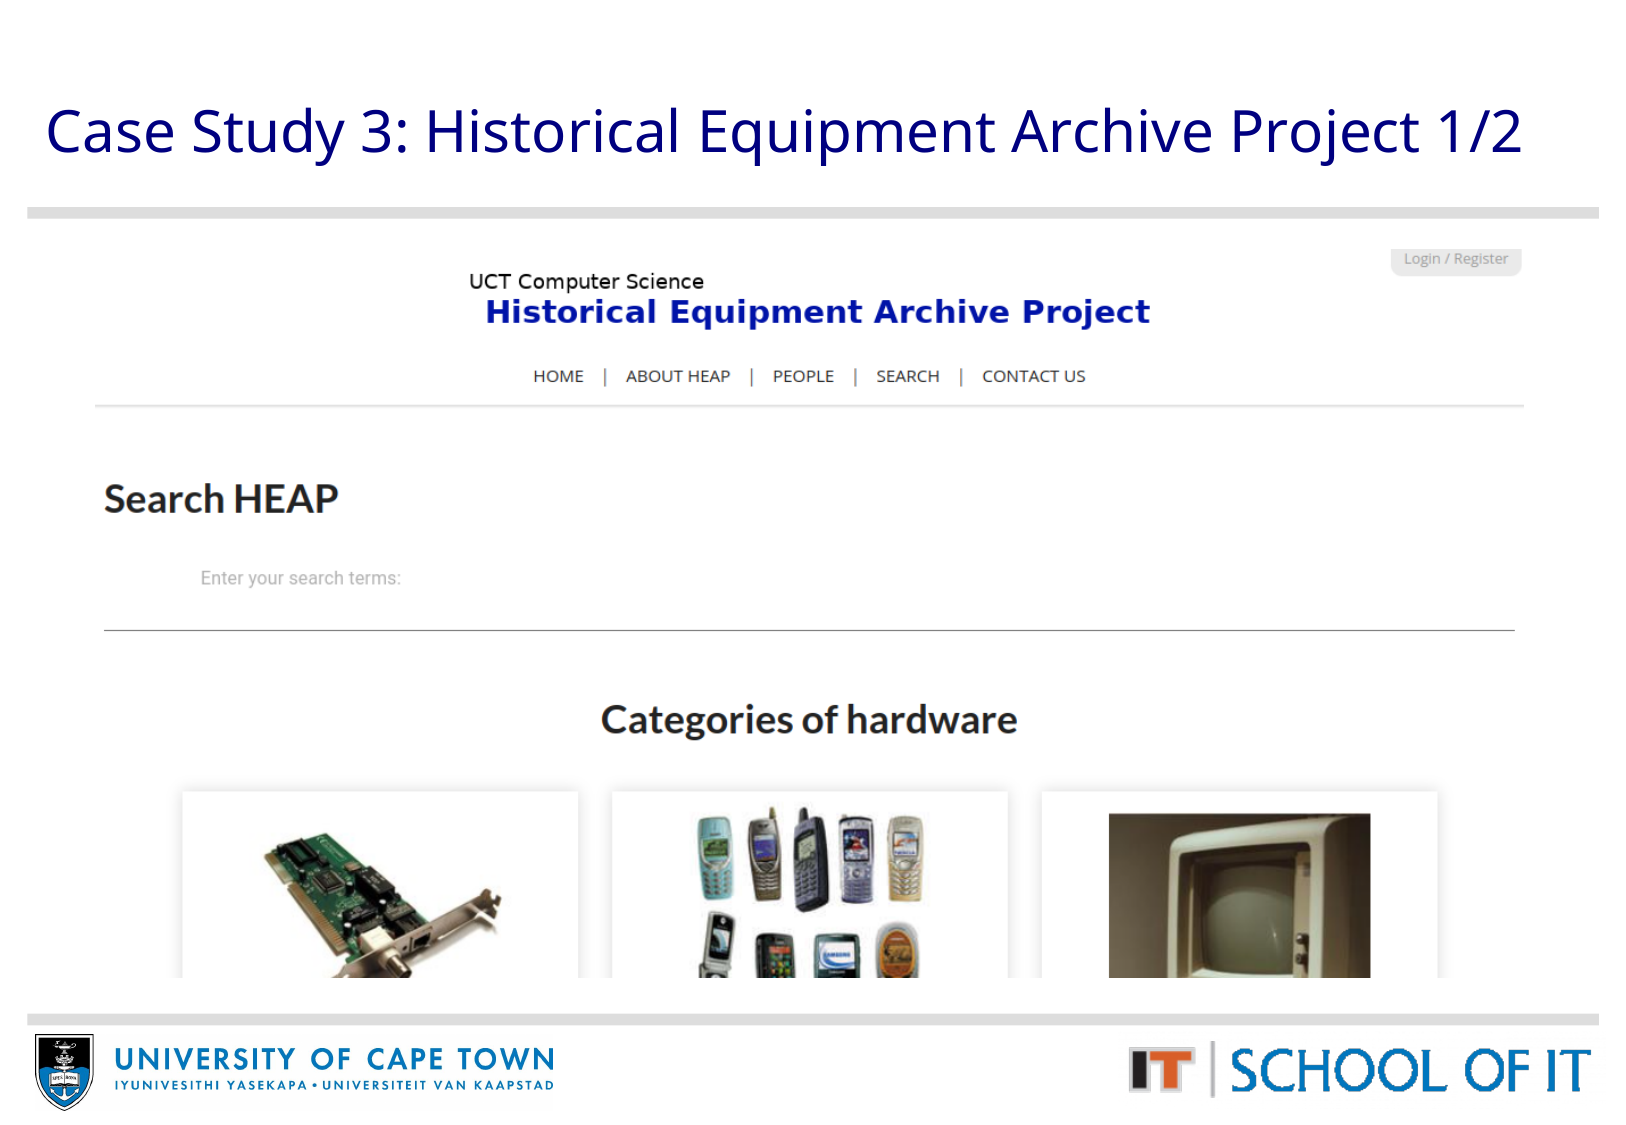

# Case Study 3: Historical Equipment Archive Project 1/2